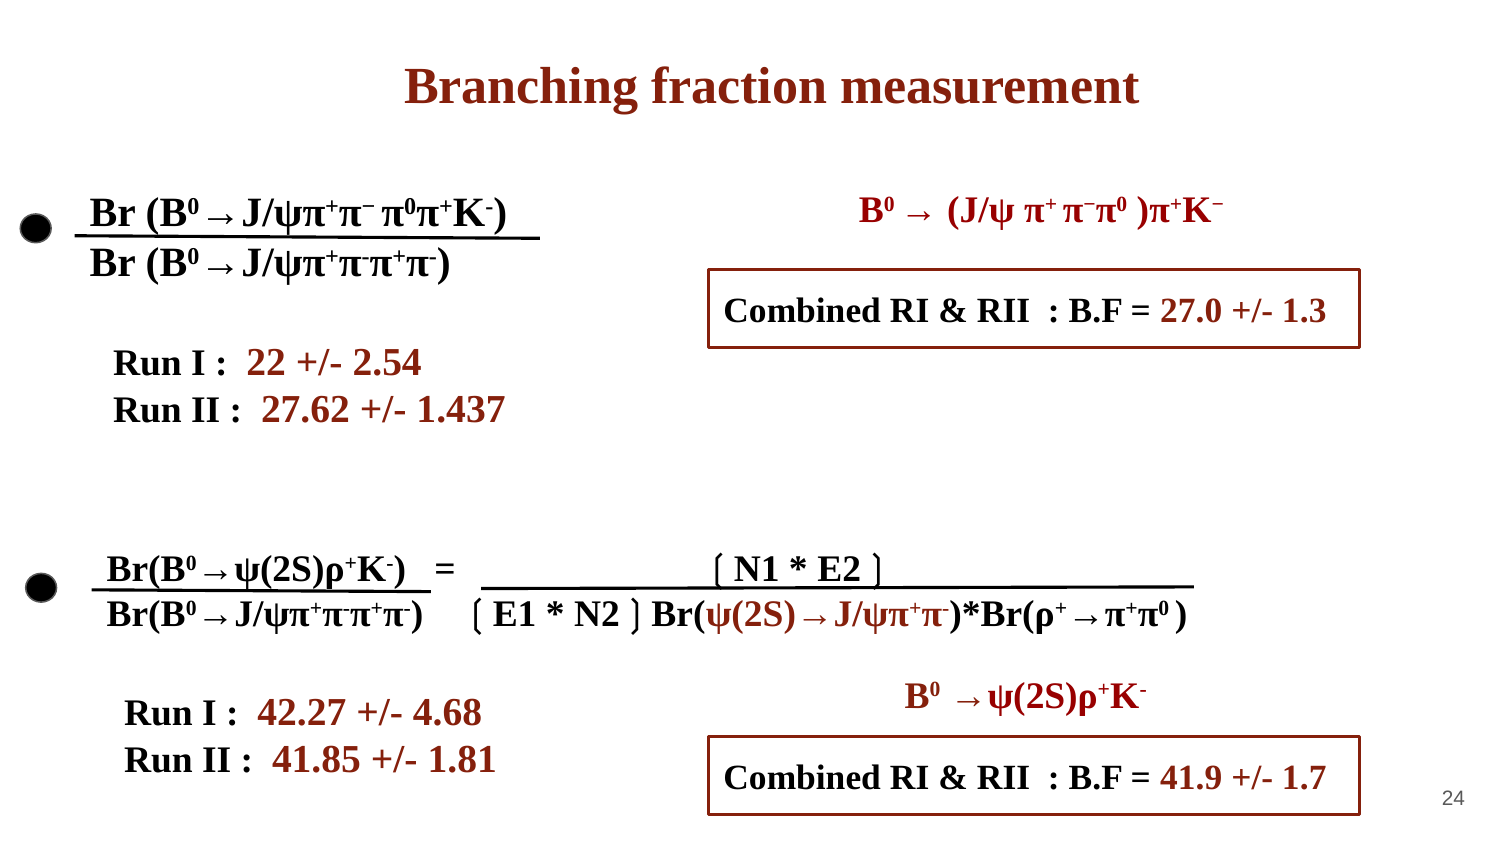

# Branching fraction measurement
Br (B0→J/ψπ+π− π0π+K-)
Br (B0→J/ψπ+π-π+π-)
B0 → (J/ψ π+ π−π0 )π+K−
Combined RI & RII : B.F = 27.0 +/- 1.3
Run I : 22 +/- 2.54
Run II : 27.62 +/- 1.437
Br(B0→ψ(2S)ρ+K-) = ❲N1 * E2❳
Br(B0→J/ψπ+π-π+π-) ❲E1 * N2❳Br(ψ(2S)→J/ψπ+π-)*Br(ρ+→π+π0 )
B0 →ψ(2S)ρ+K-
Run I : 42.27 +/- 4.68
Run II : 41.85 +/- 1.81
Combined RI & RII : B.F = 41.9 +/- 1.7